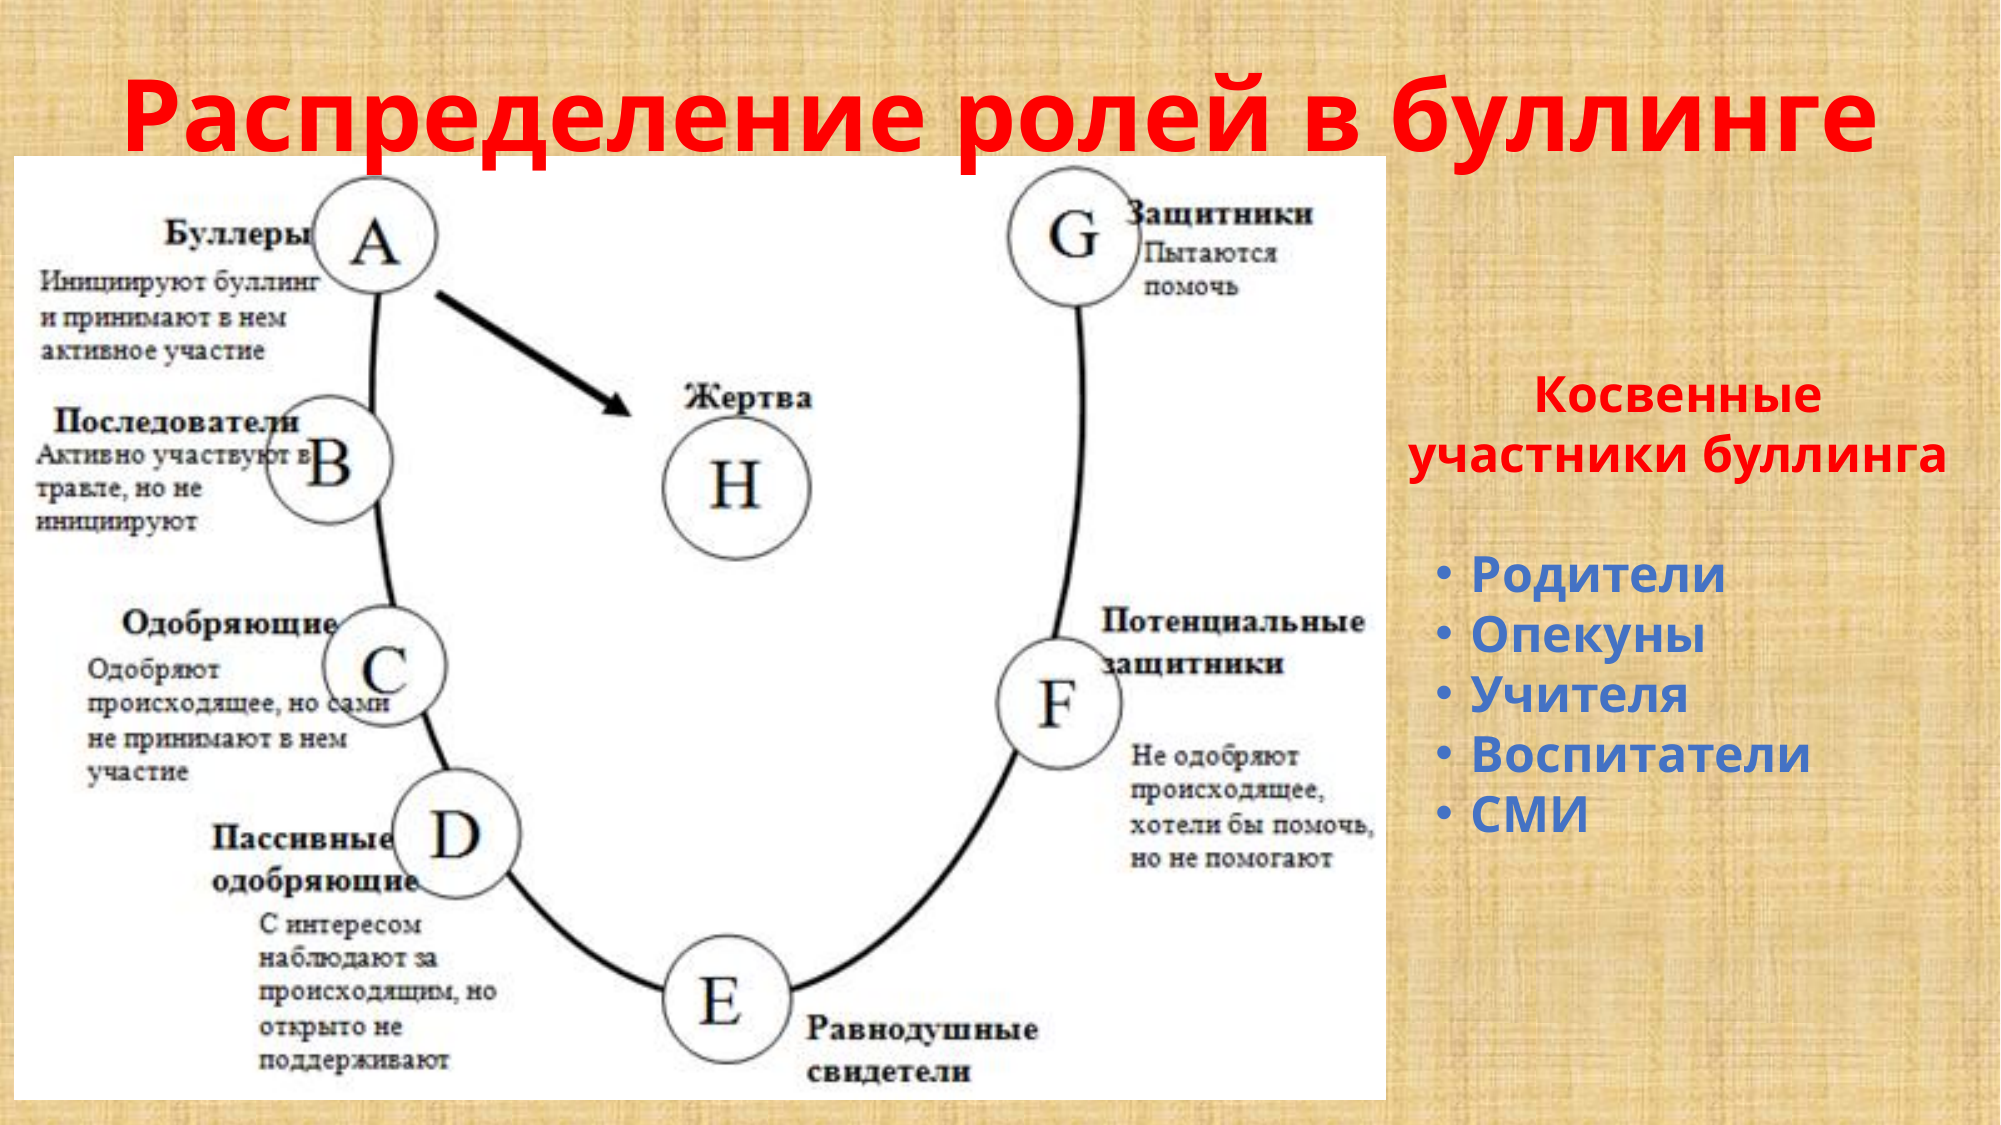

Распределение ролей в буллинге
Косвенные участники буллинга
Родители
Опекуны
Учителя
Воспитатели
СМИ